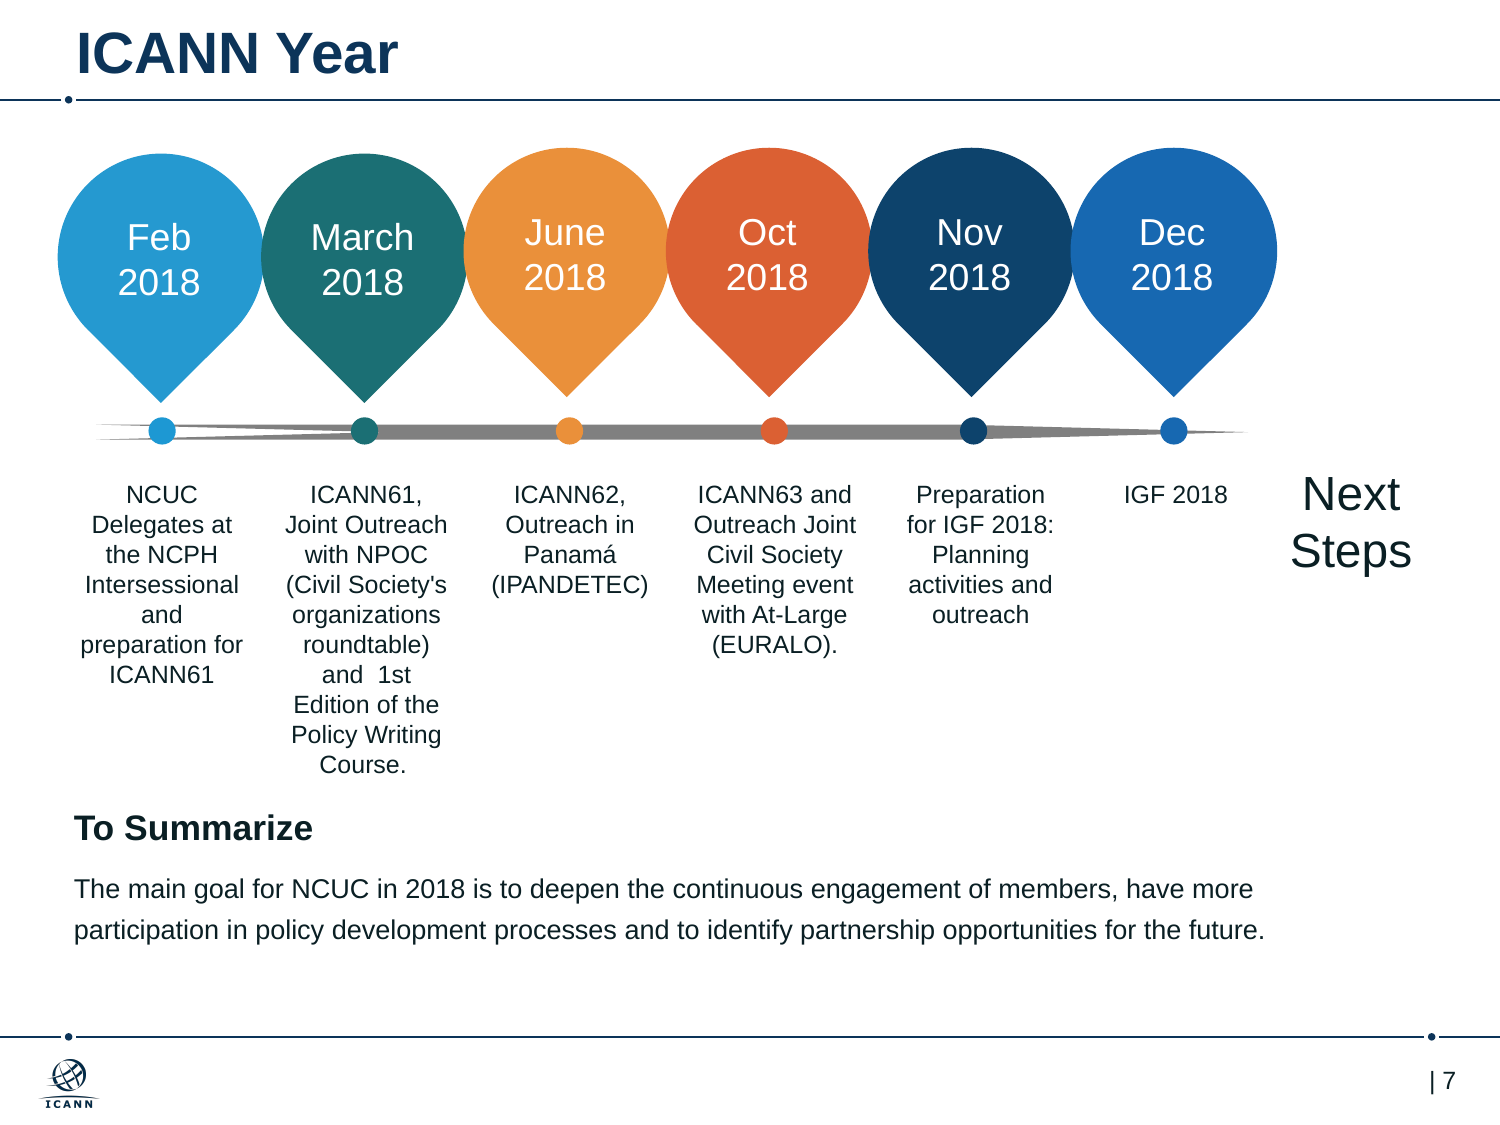

# ICANN Year
June
2018
Oct
2018
Nov
2018
Dec
2018
Feb
2018
March
2018
Next
Steps
NCUC Delegates at the NCPH Intersessional and preparation for ICANN61
ICANN61, Joint Outreach with NPOC (Civil Society's organizations roundtable) and 1st Edition of the Policy Writing Course.
ICANN62, Outreach in Panamá (IPANDETEC)
ICANN63 and Outreach Joint Civil Society Meeting event with At-Large (EURALO).
Preparation for IGF 2018: Planning activities and outreach
IGF 2018
To Summarize
The main goal for NCUC in 2018 is to deepen the continuous engagement of members, have more participation in policy development processes and to identify partnership opportunities for the future.